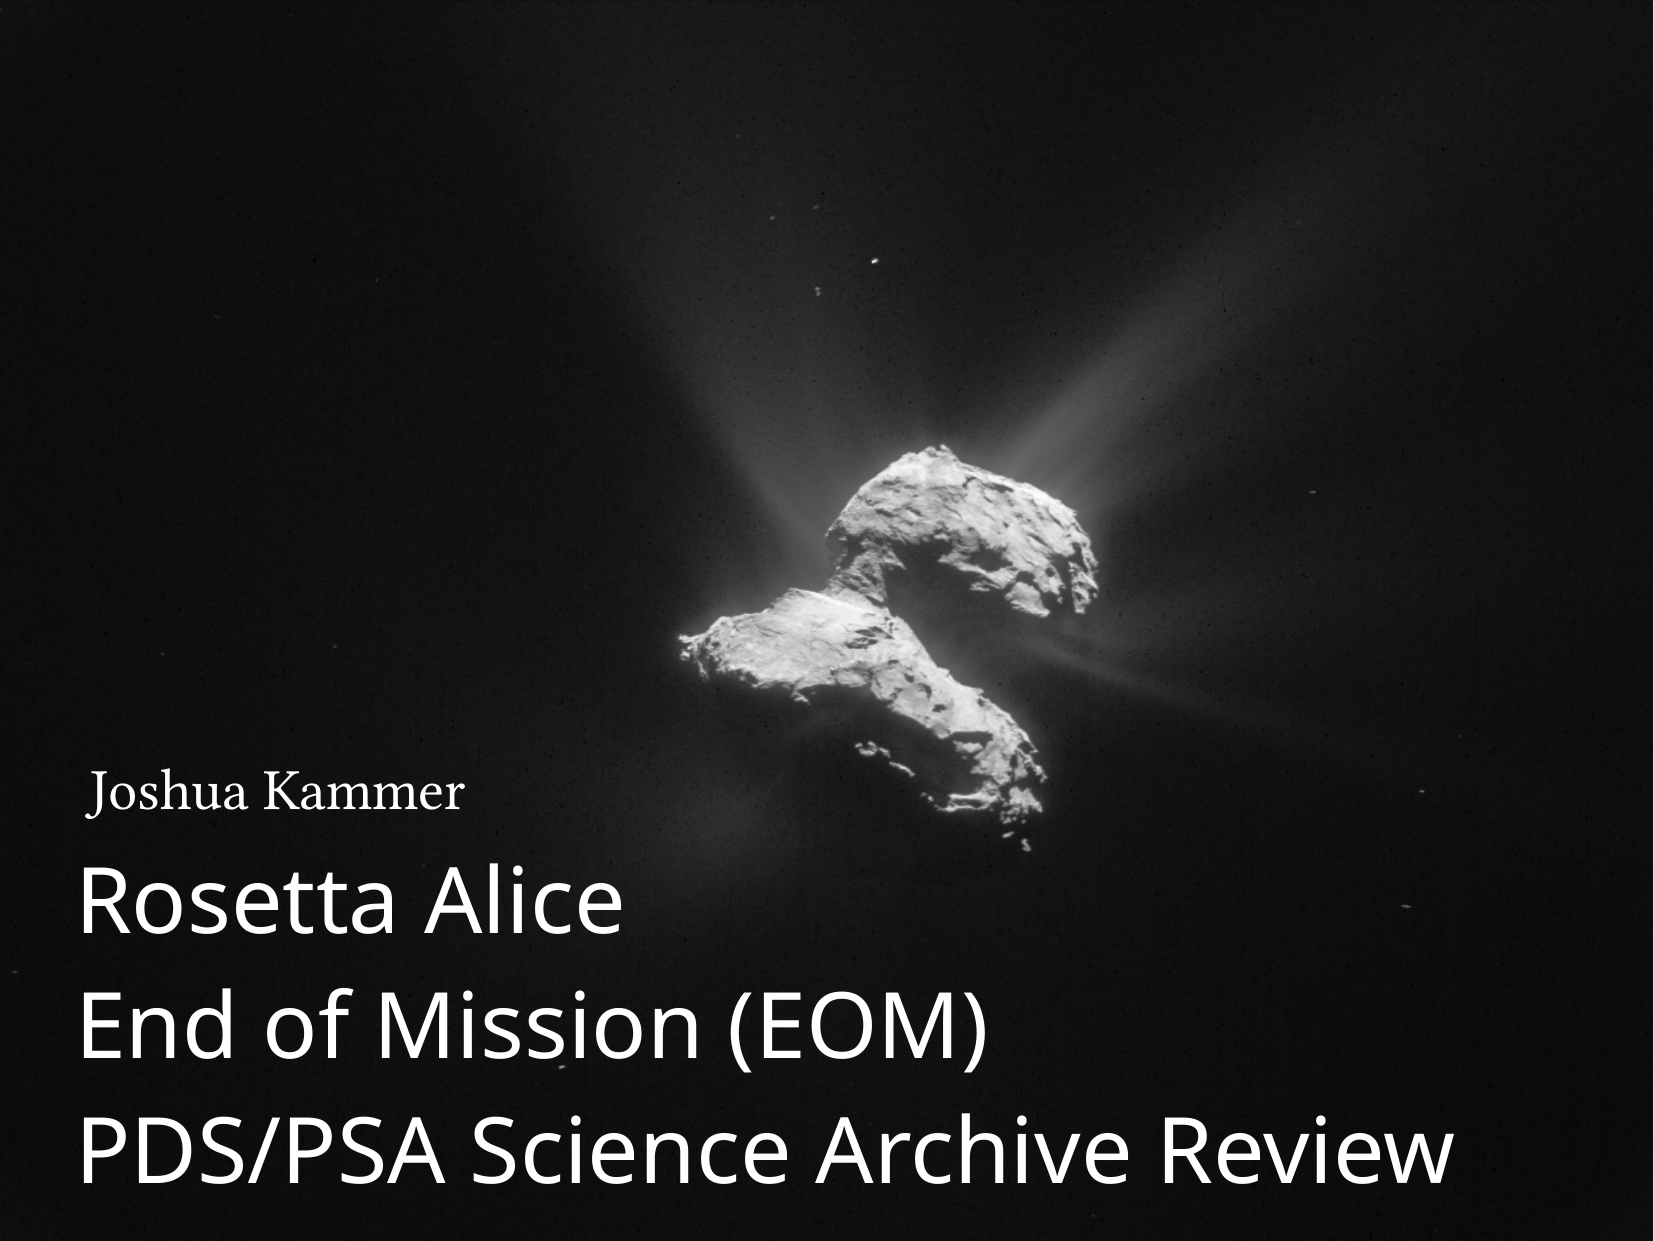

Joshua Kammer
# Rosetta Alice End of Mission (EOM) PDS/PSA Science Archive Review